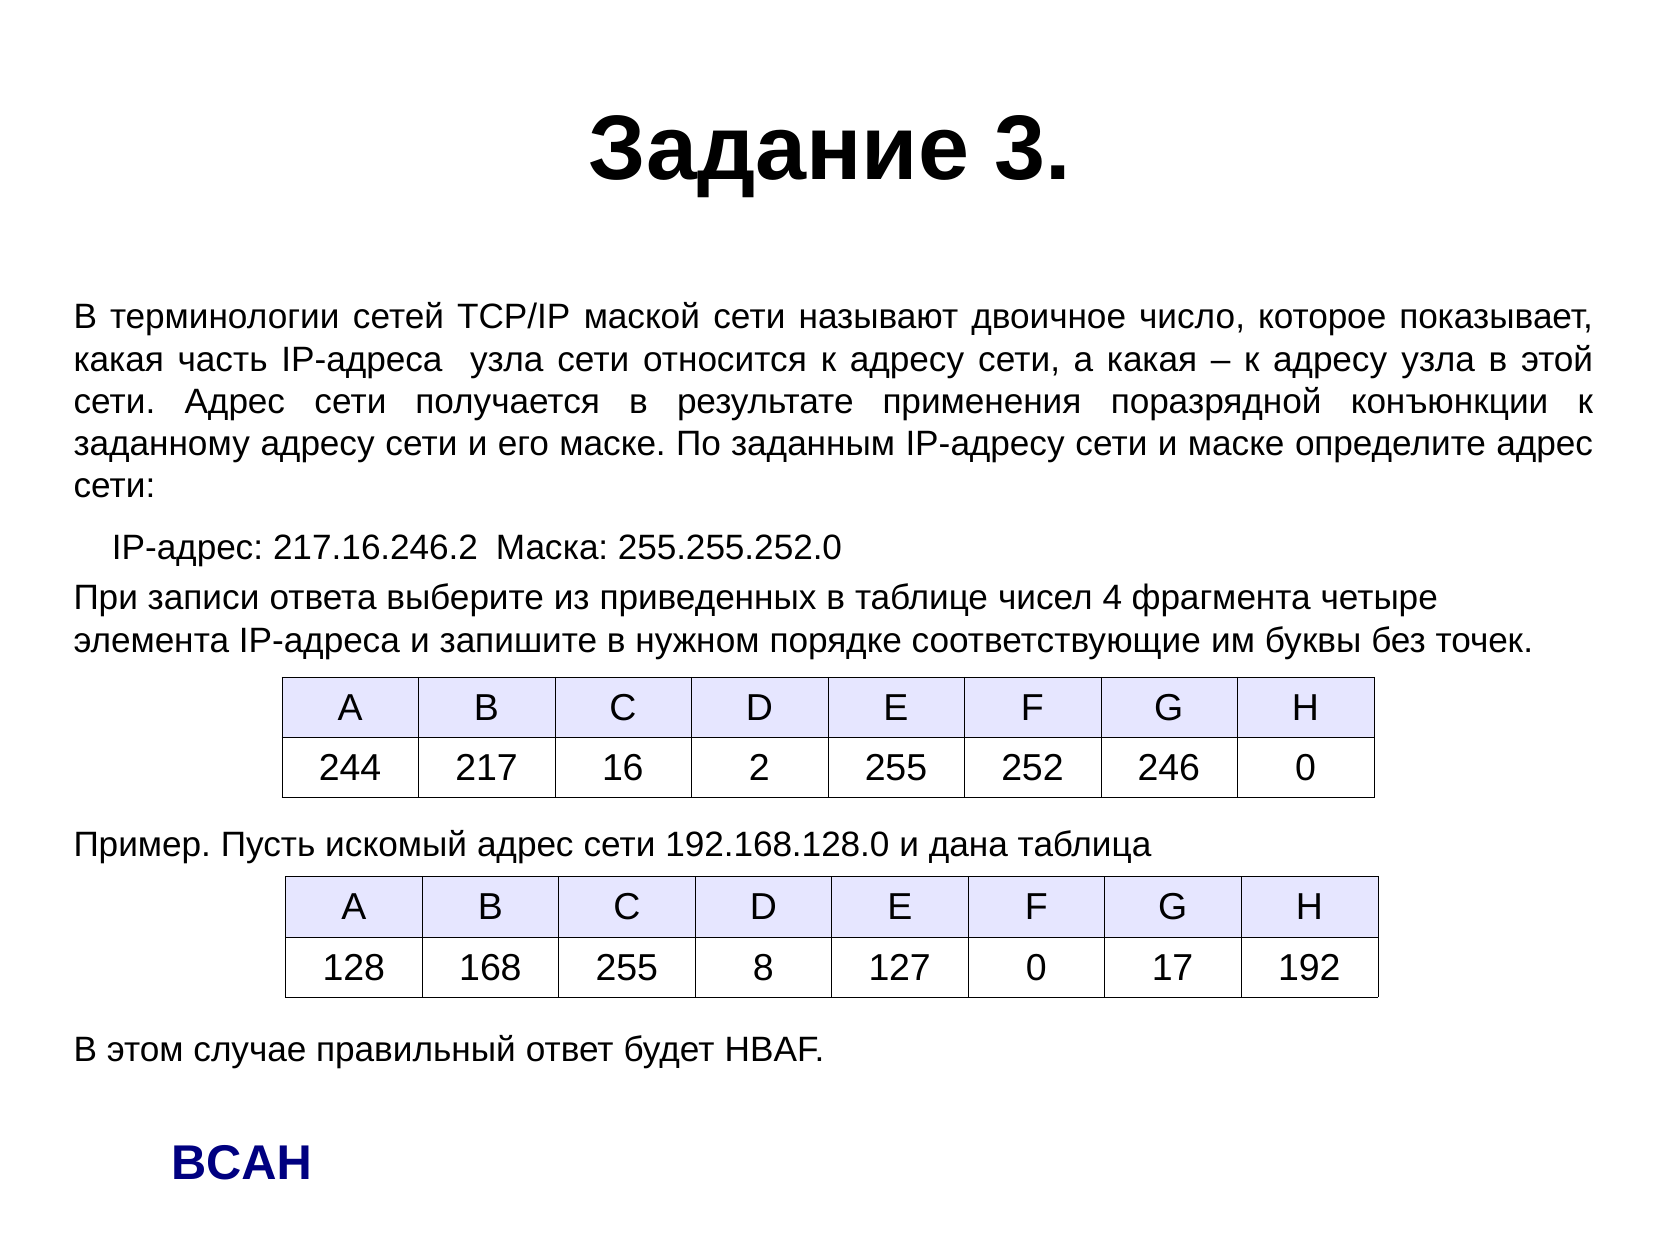

# Задание 3.
В терминологии сетей TCP/IP маской сети называют двоичное число, которое показывает, какая часть IP-адреса узла сети относится к адресу сети, а какая – к адресу узла в этой сети. Адрес сети получается в результате применения поразрядной конъюнкции к заданному адресу сети и его маске. По заданным IP-адресу сети и маске определите адрес сети:
IP-адрес: 217.16.246.2	Маска: 255.255.252.0
При записи ответа выберите из приведенных в таблице чисел 4 фрагмента четыре элемента IP-адреса и запишите в нужном порядке соответствующие им буквы без точек.
Пример. Пусть искомый адрес сети 192.168.128.0 и дана таблица
В этом случае правильный ответ будет HBAF.
 	BCAH
| A | B | C | D | E | F | G | H |
| --- | --- | --- | --- | --- | --- | --- | --- |
| 244 | 217 | 16 | 2 | 255 | 252 | 246 | 0 |
| A | B | C | D | E | F | G | H |
| --- | --- | --- | --- | --- | --- | --- | --- |
| 128 | 168 | 255 | 8 | 127 | 0 | 17 | 192 |